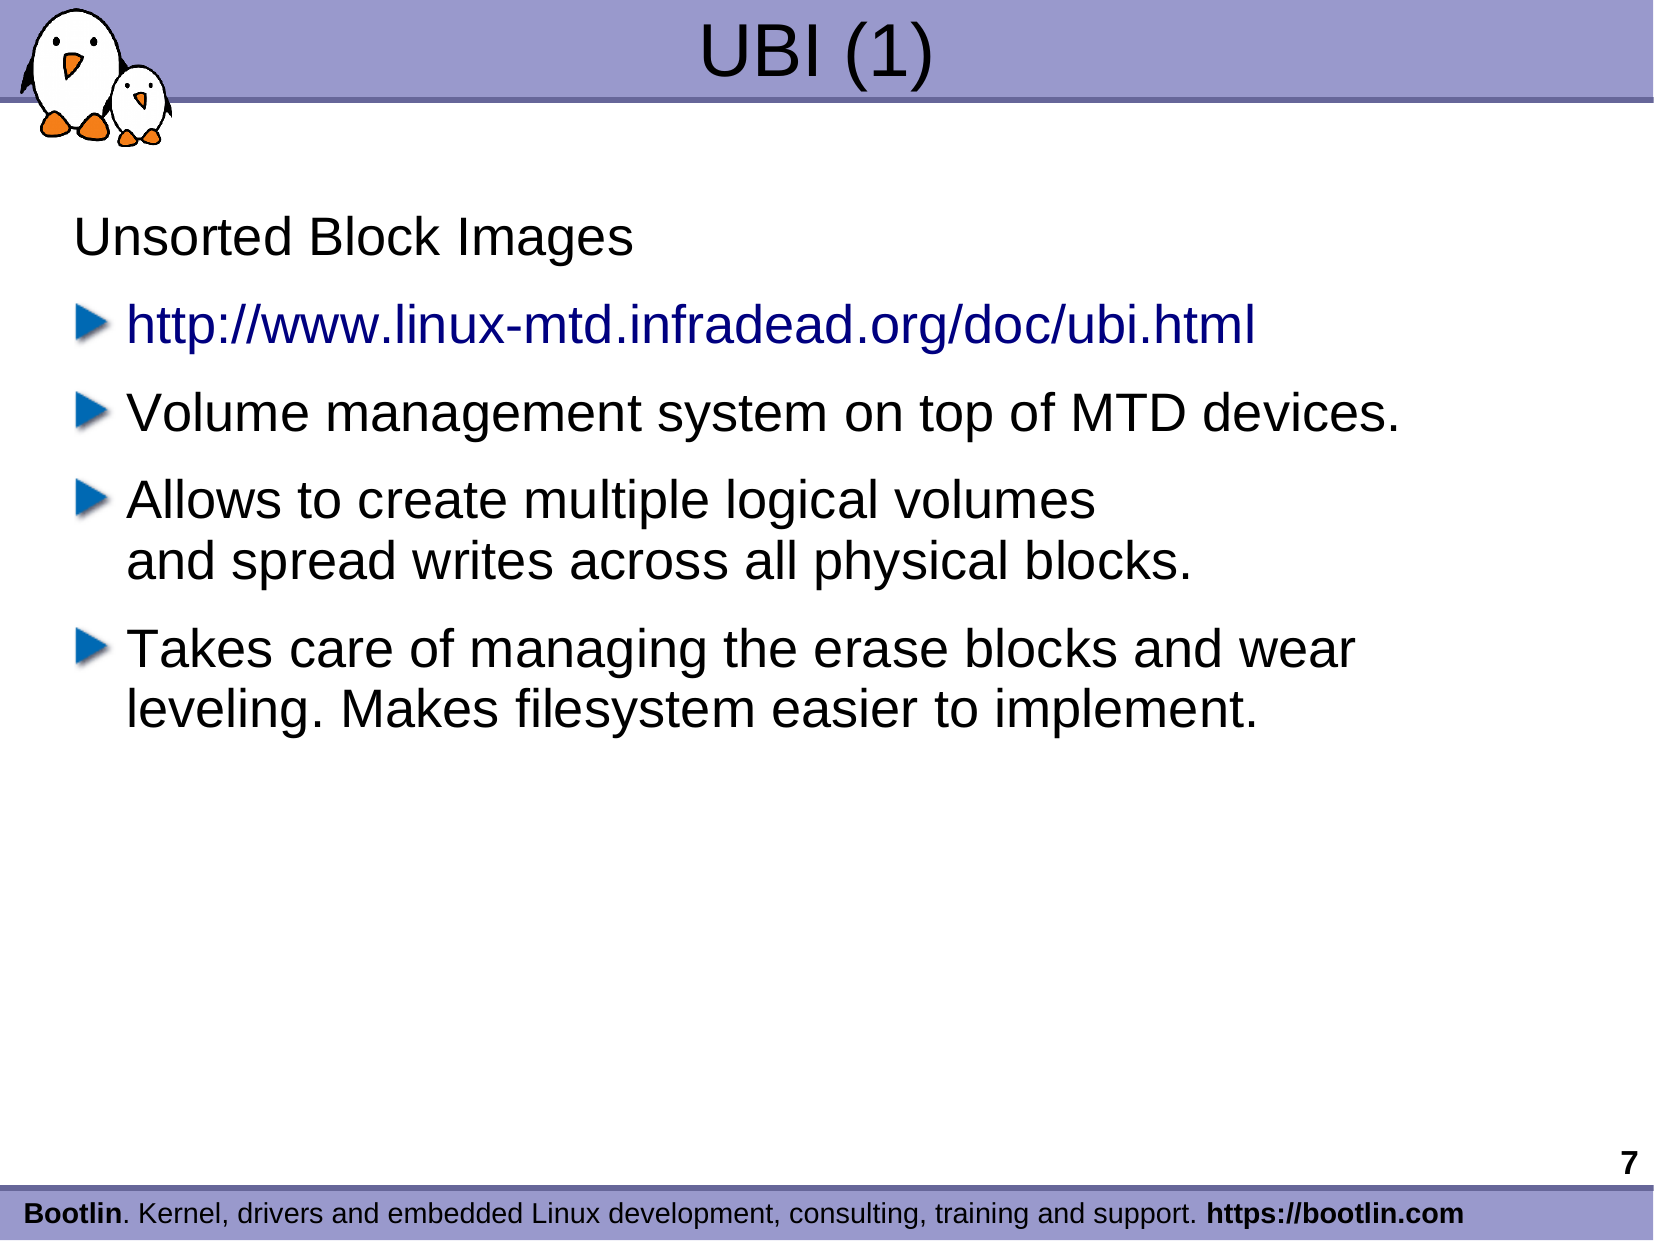

# UBI (1)
Unsorted Block Images
http://www.linux-mtd.infradead.org/doc/ubi.html
Volume management system on top of MTD devices.
Allows to create multiple logical volumes
and spread writes across all physical blocks.
Takes care of managing the erase blocks and wear leveling. Makes filesystem easier to implement.